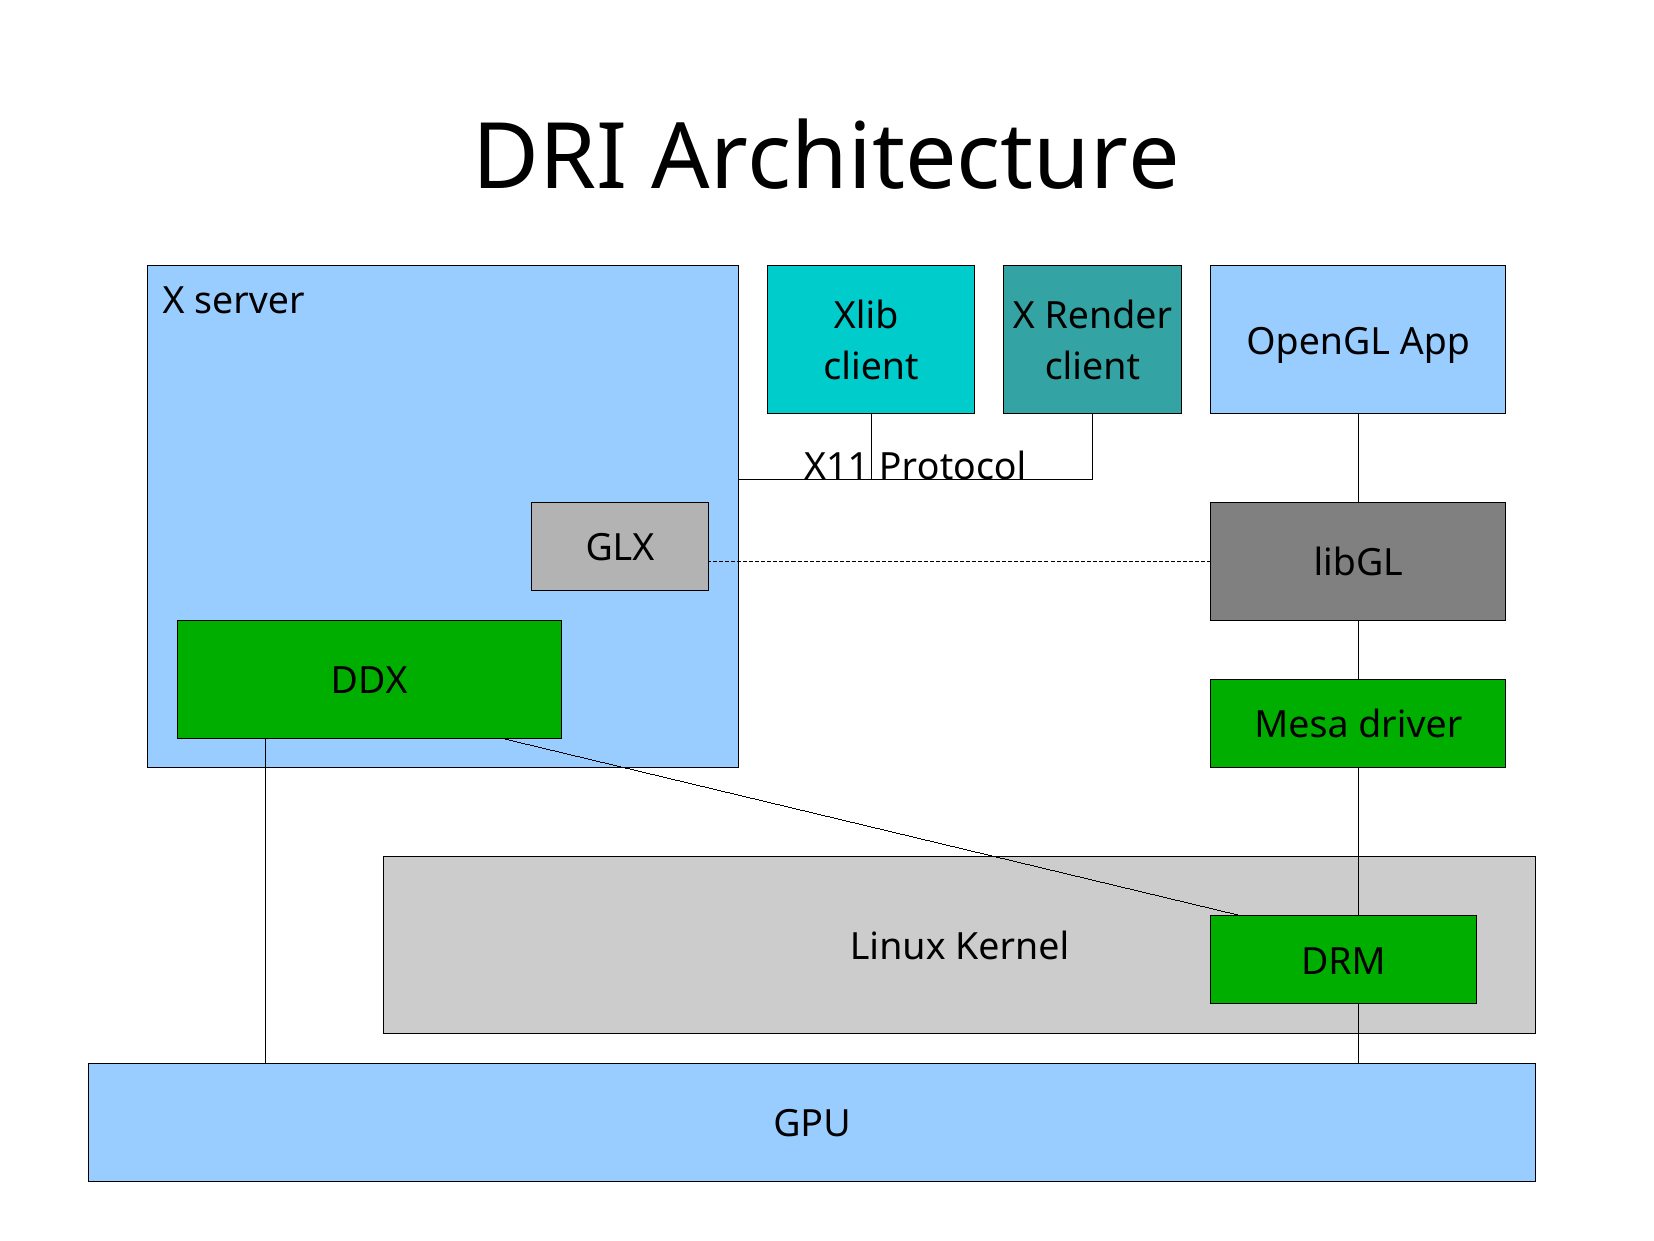

# DRI Architecture
Xlib
client
X Render
client
OpenGL App
X server
GLX
libGL
DDX
Mesa driver
Linux Kernel
DRM
GPU